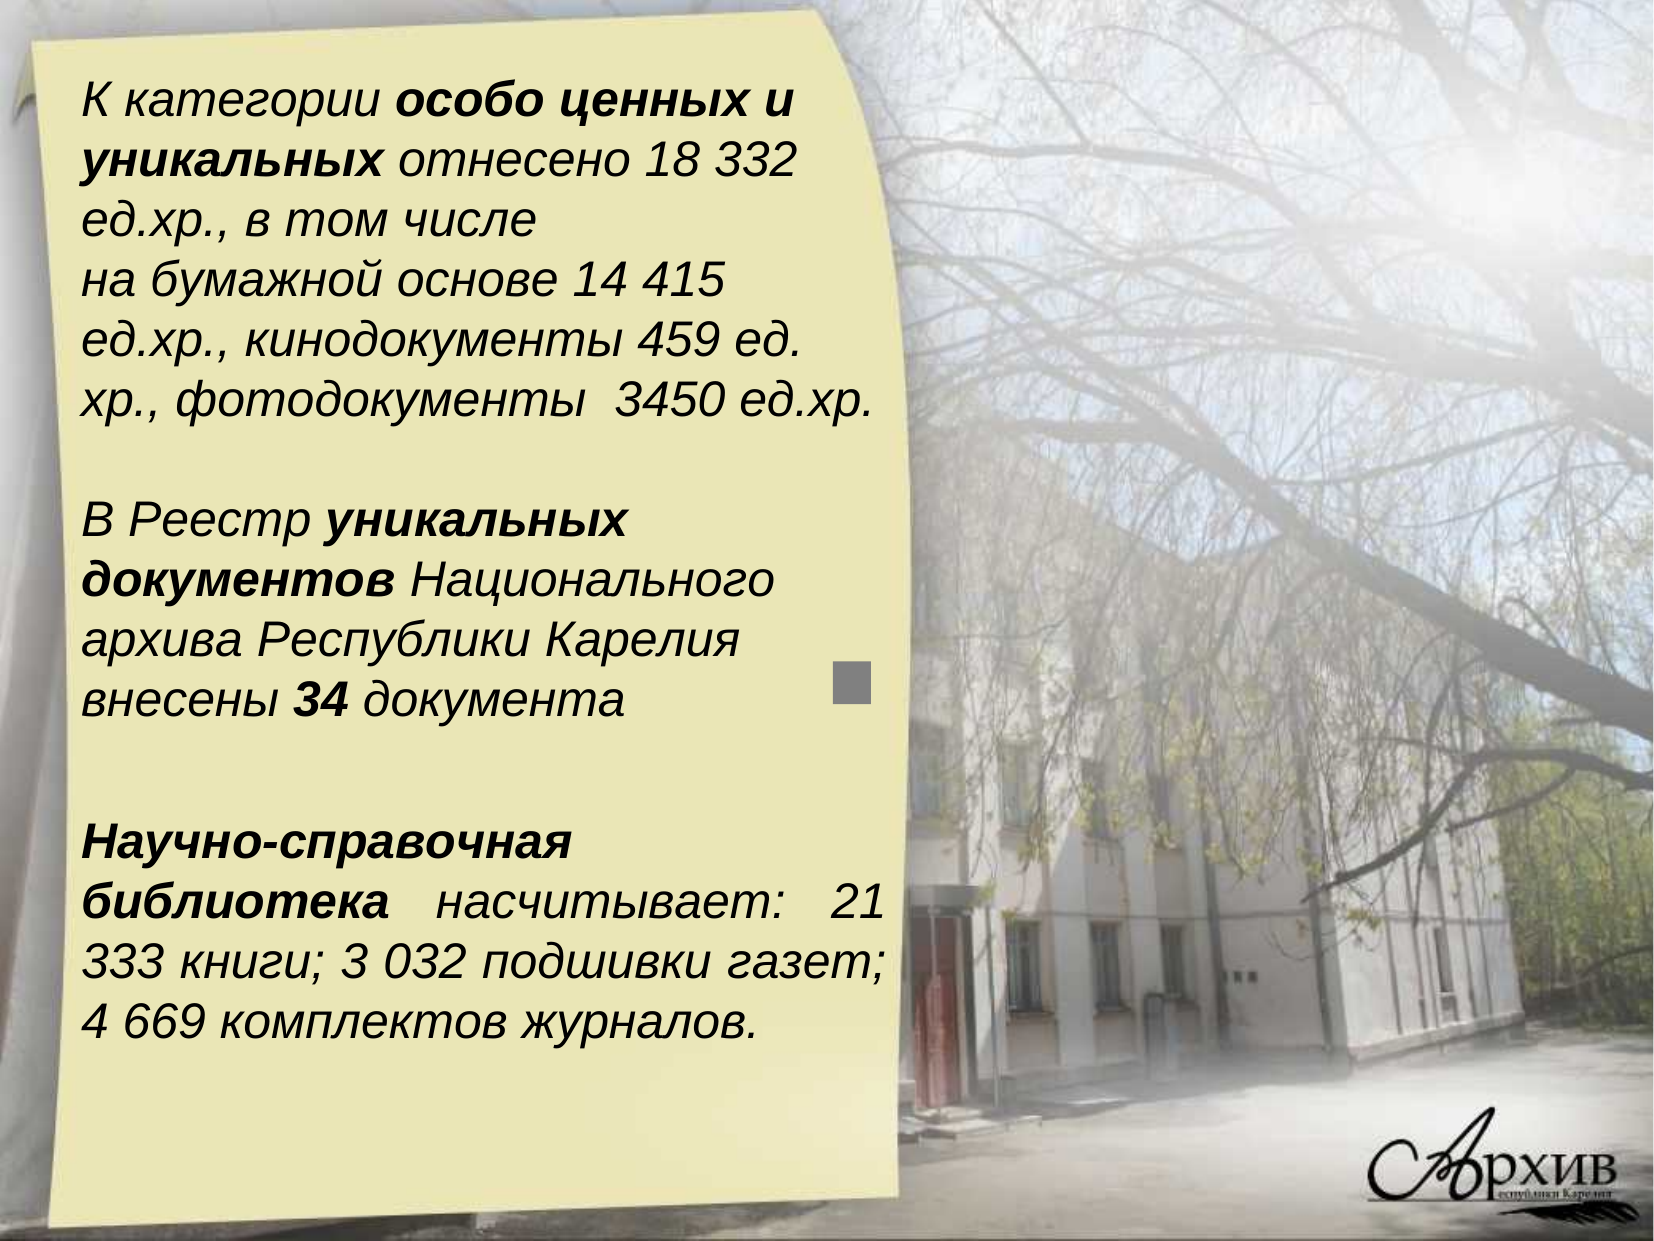

К категории особо ценных и уникальных отнесено 18 332 ед.хр., в том числе
на бумажной основе 14 415 ед.хр., кинодокументы 459 ед. хр., фотодокументы 3450 ед.хр.
В Реестр уникальных документов Национального архива Республики Карелия внесены 34 документа
Научно-справочная библиотека насчитывает: 21 333 книги; 3 032 подшивки газет; 4 669 комплектов журналов.